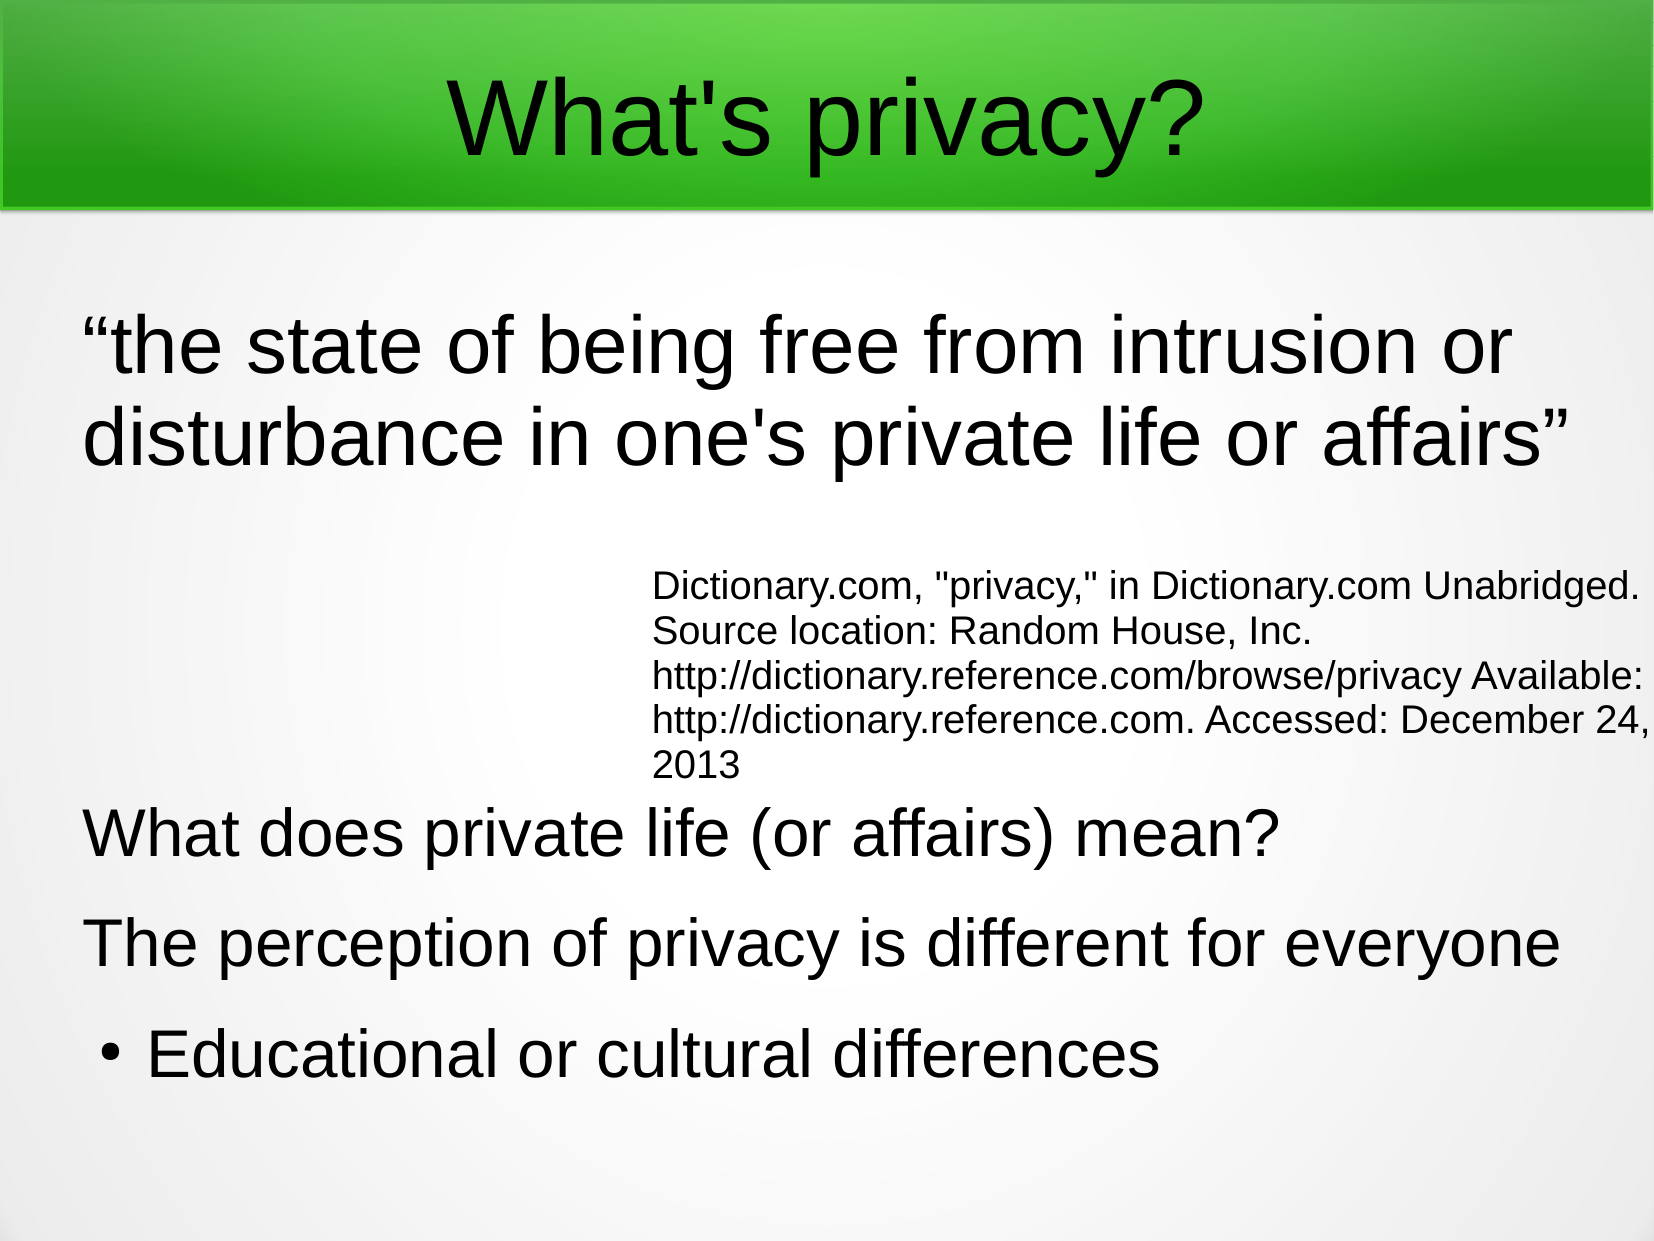

# What's privacy?
“the state of being free from intrusion or disturbance in one's private life or affairs”
Dictionary.com, "privacy," in Dictionary.com Unabridged. Source location: Random House, Inc. 	http://dictionary.reference.com/browse/privacy Available: http://dictionary.reference.com. Accessed: December 24, 2013
What does private life (or affairs) mean?
The perception of privacy is different for everyone
Educational or cultural differences